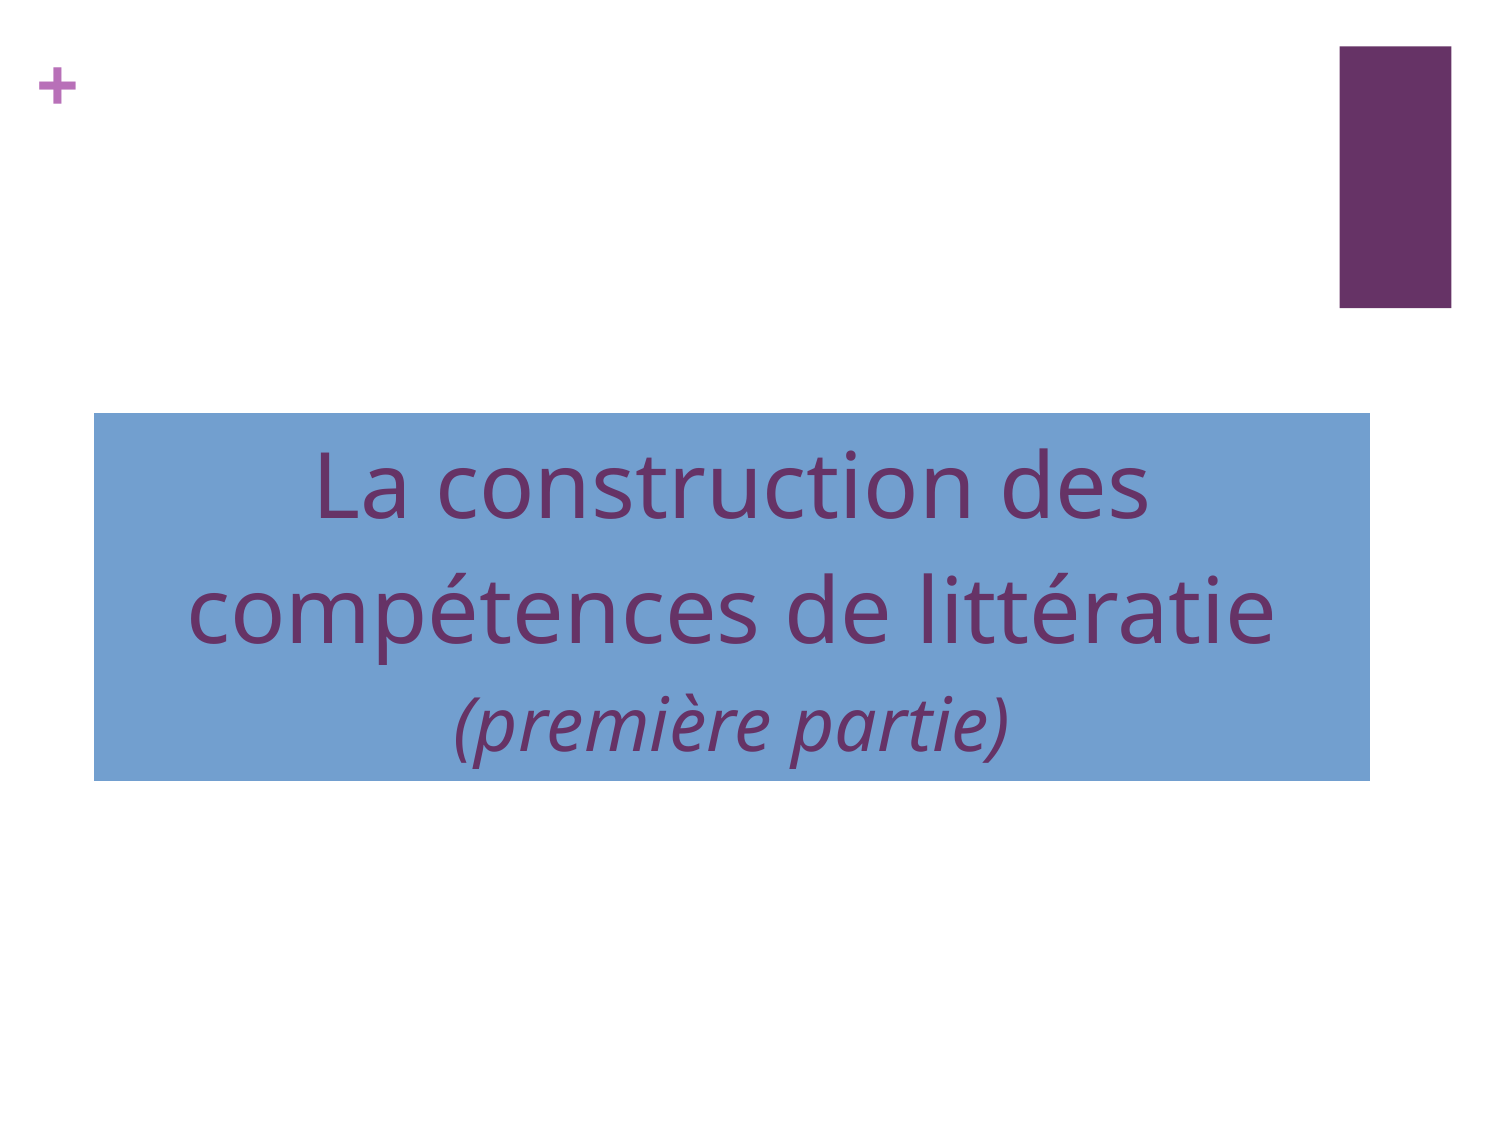

#
| La construction des compétences de littératie (première partie) |
| --- |